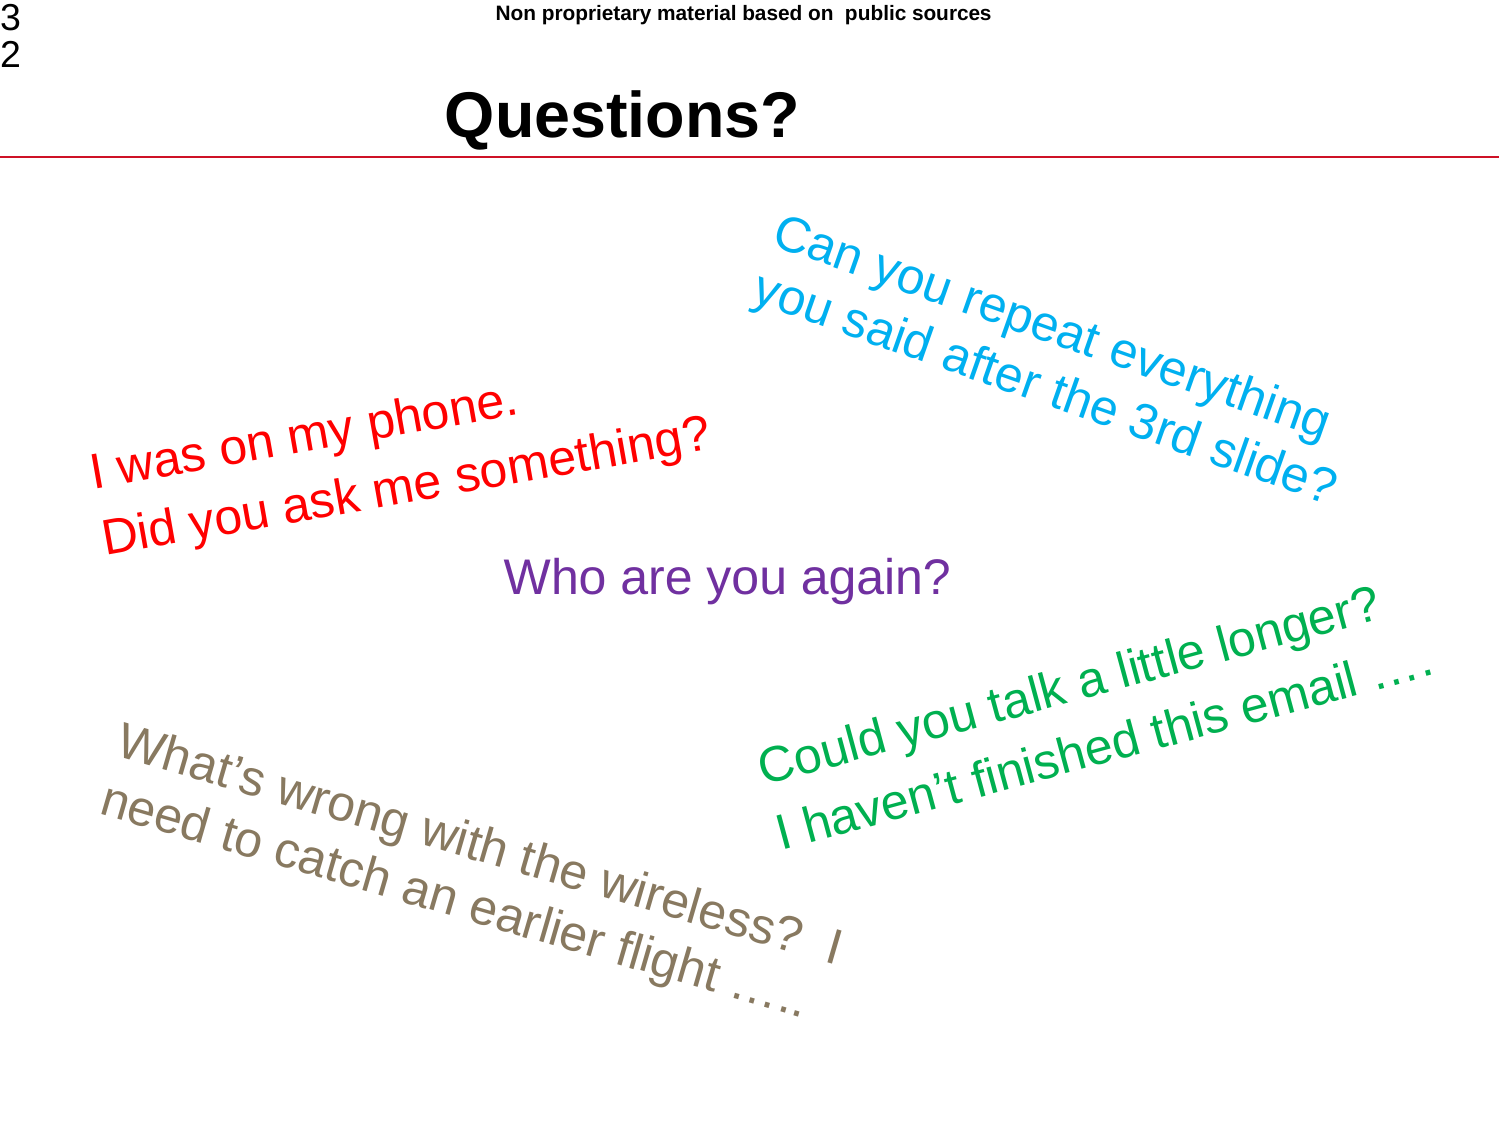

# Questions?
Can you repeat everything you said after the 3rd slide?
I was on my phone.
Did you ask me something?
Who are you again?
Could you talk a little longer?
I haven’t finished this email ….
What’s wrong with the wireless? I need to catch an earlier flight …..